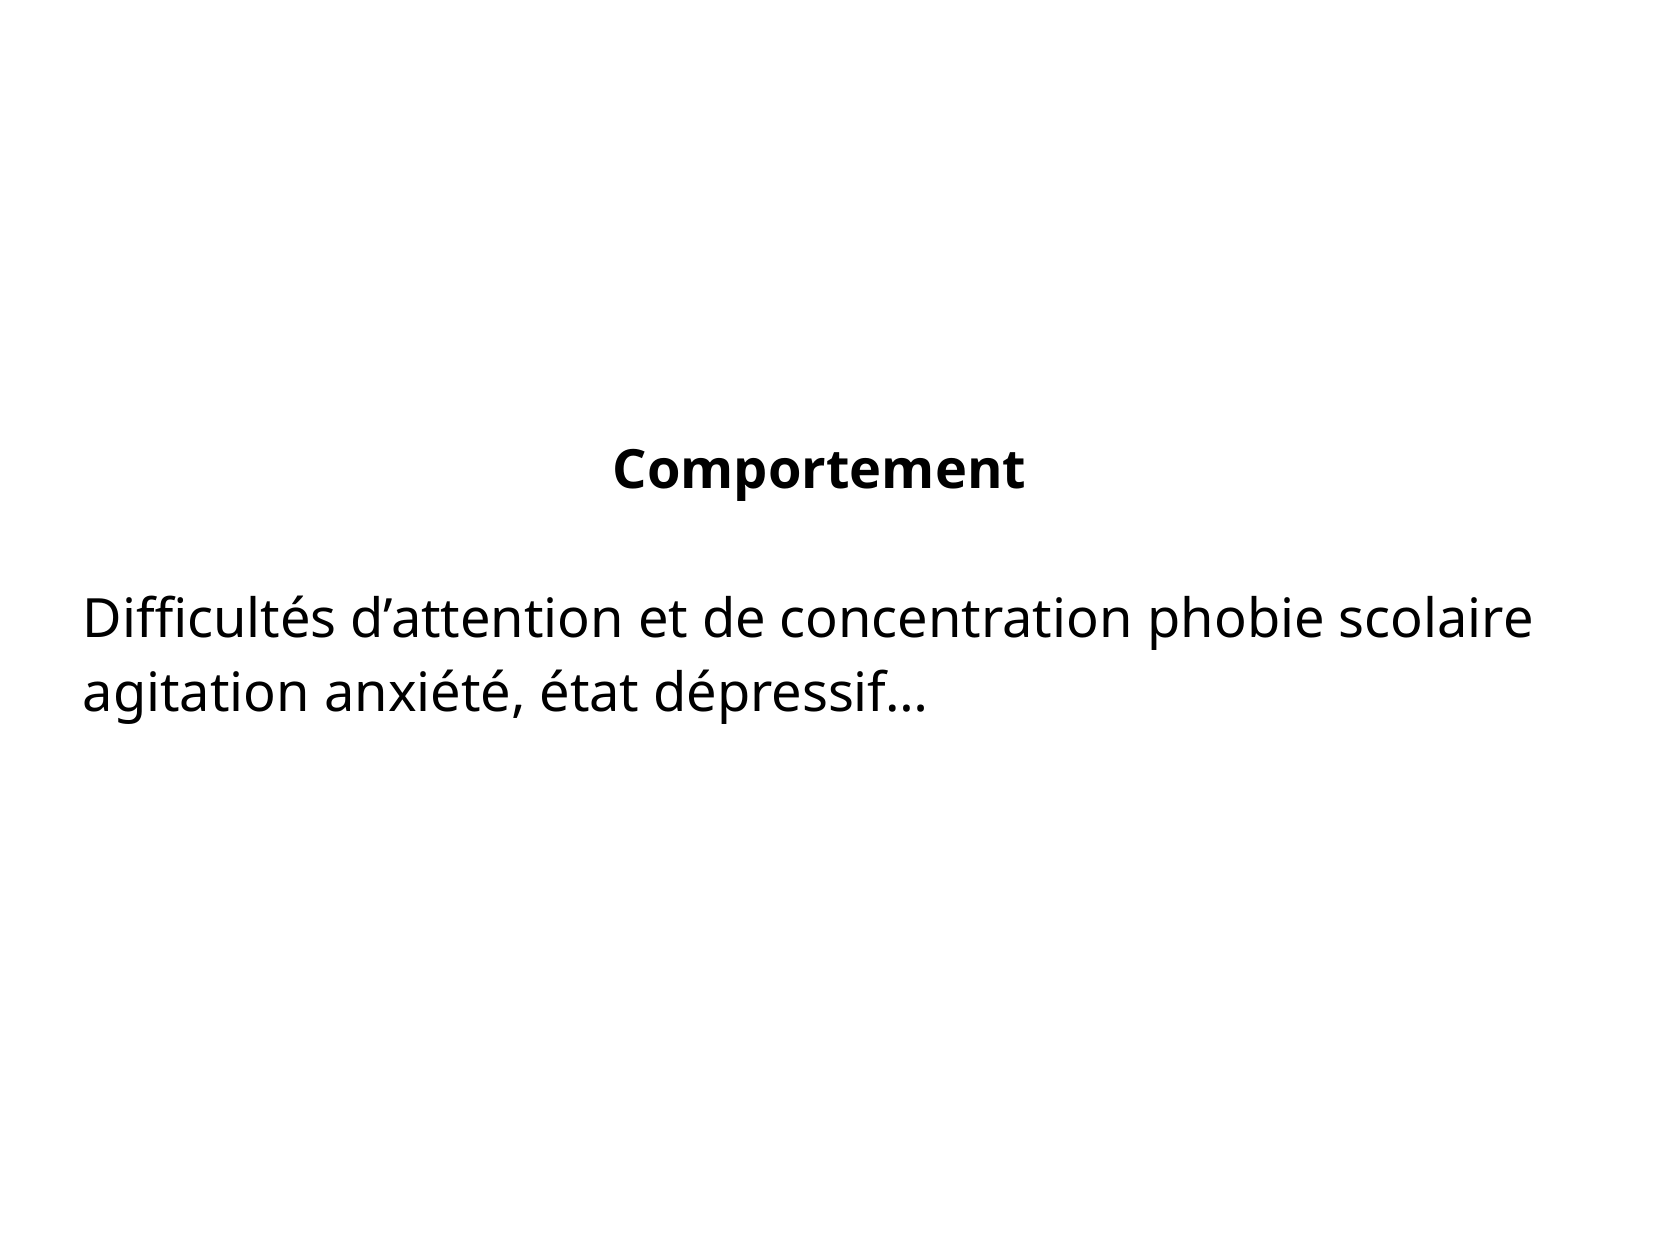

# Comportement
Difficultés d’attention et de concentration phobie scolaire agitation anxiété, état dépressif…